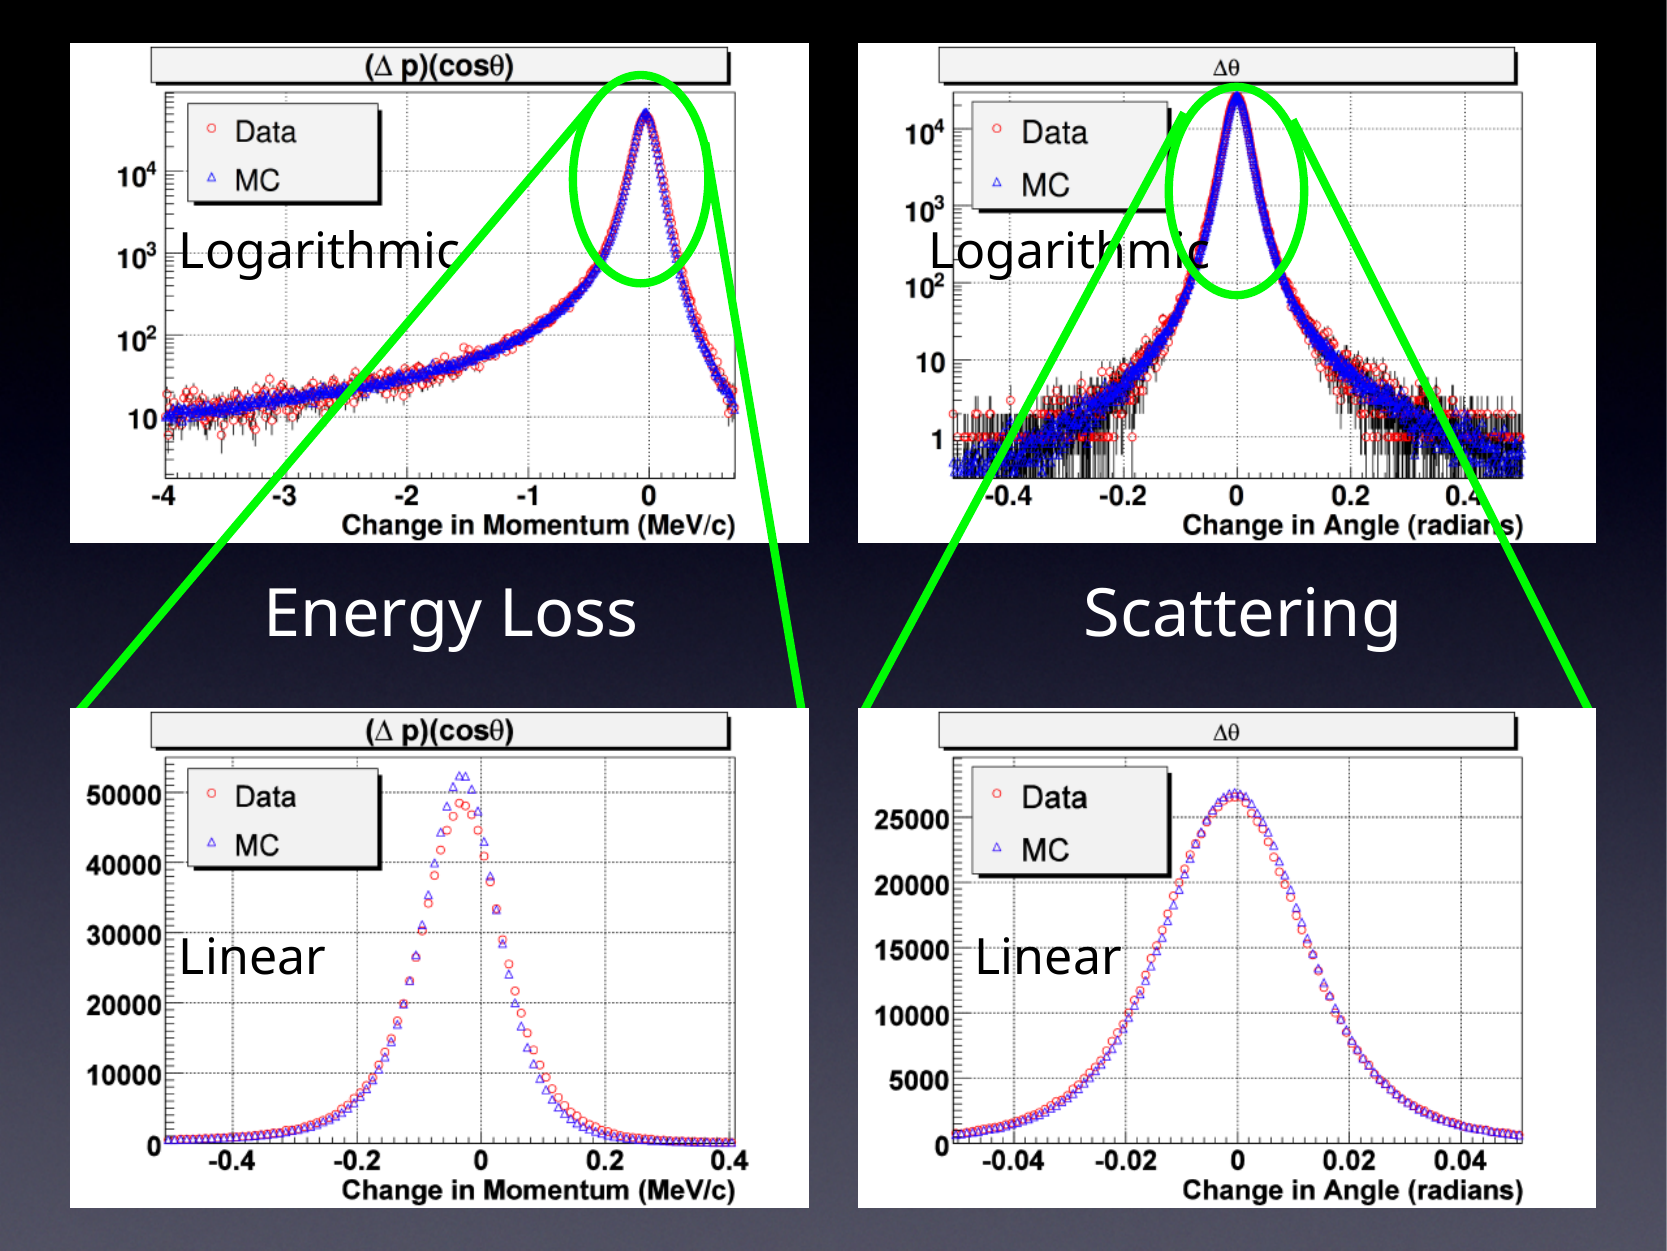

Logarithmic
Logarithmic
Energy Loss
Scattering
Linear
Linear